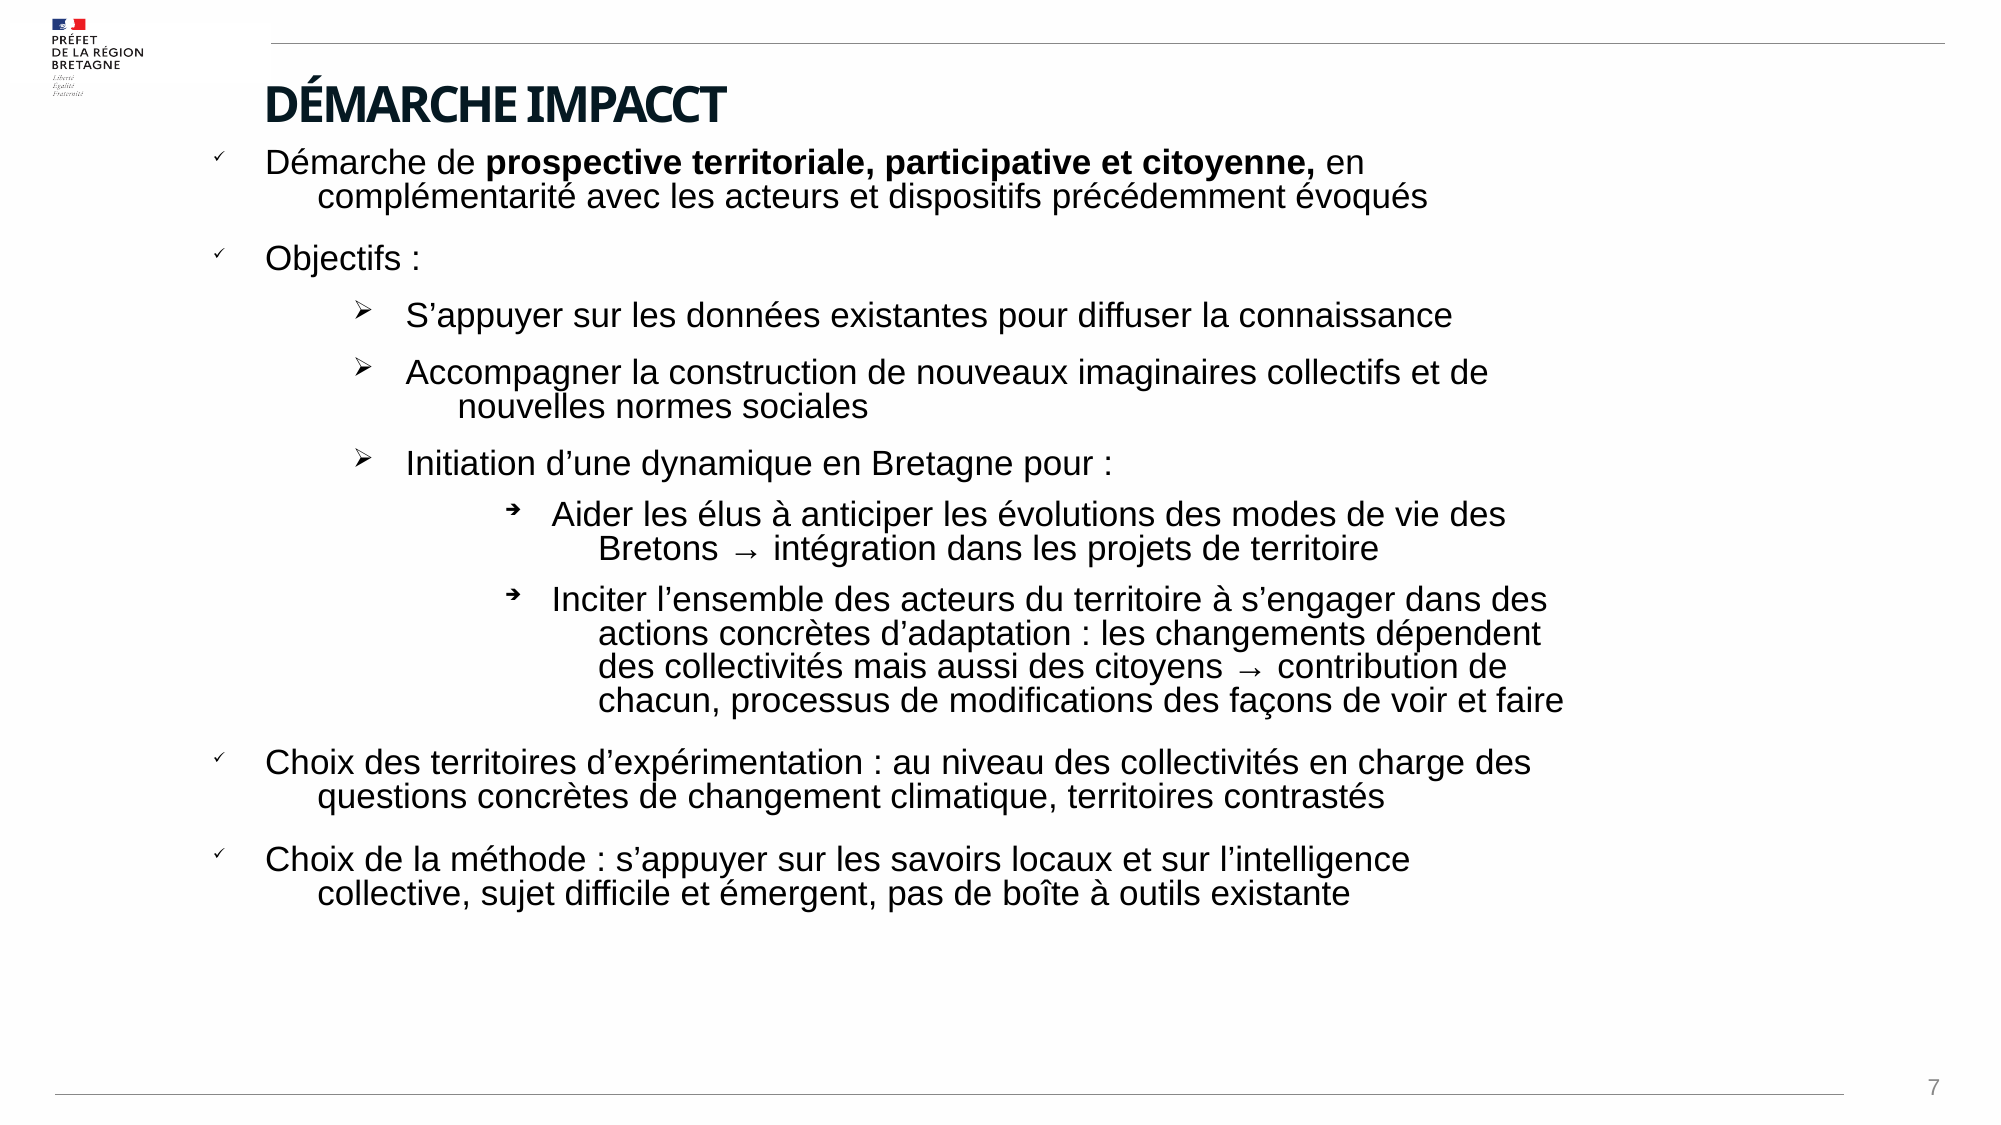

DÉMARCHE IMPACCT
Démarche de prospective territoriale, participative et citoyenne, en complémentarité avec les acteurs et dispositifs précédemment évoqués
Objectifs :
S’appuyer sur les données existantes pour diffuser la connaissance
Accompagner la construction de nouveaux imaginaires collectifs et de nouvelles normes sociales
Initiation d’une dynamique en Bretagne pour :
Aider les élus à anticiper les évolutions des modes de vie des Bretons → intégration dans les projets de territoire
Inciter l’ensemble des acteurs du territoire à s’engager dans des actions concrètes d’adaptation : les changements dépendent des collectivités mais aussi des citoyens → contribution de chacun, processus de modifications des façons de voir et faire
Choix des territoires d’expérimentation : au niveau des collectivités en charge des questions concrètes de changement climatique, territoires contrastés
Choix de la méthode : s’appuyer sur les savoirs locaux et sur l’intelligence collective, sujet difficile et émergent, pas de boîte à outils existante